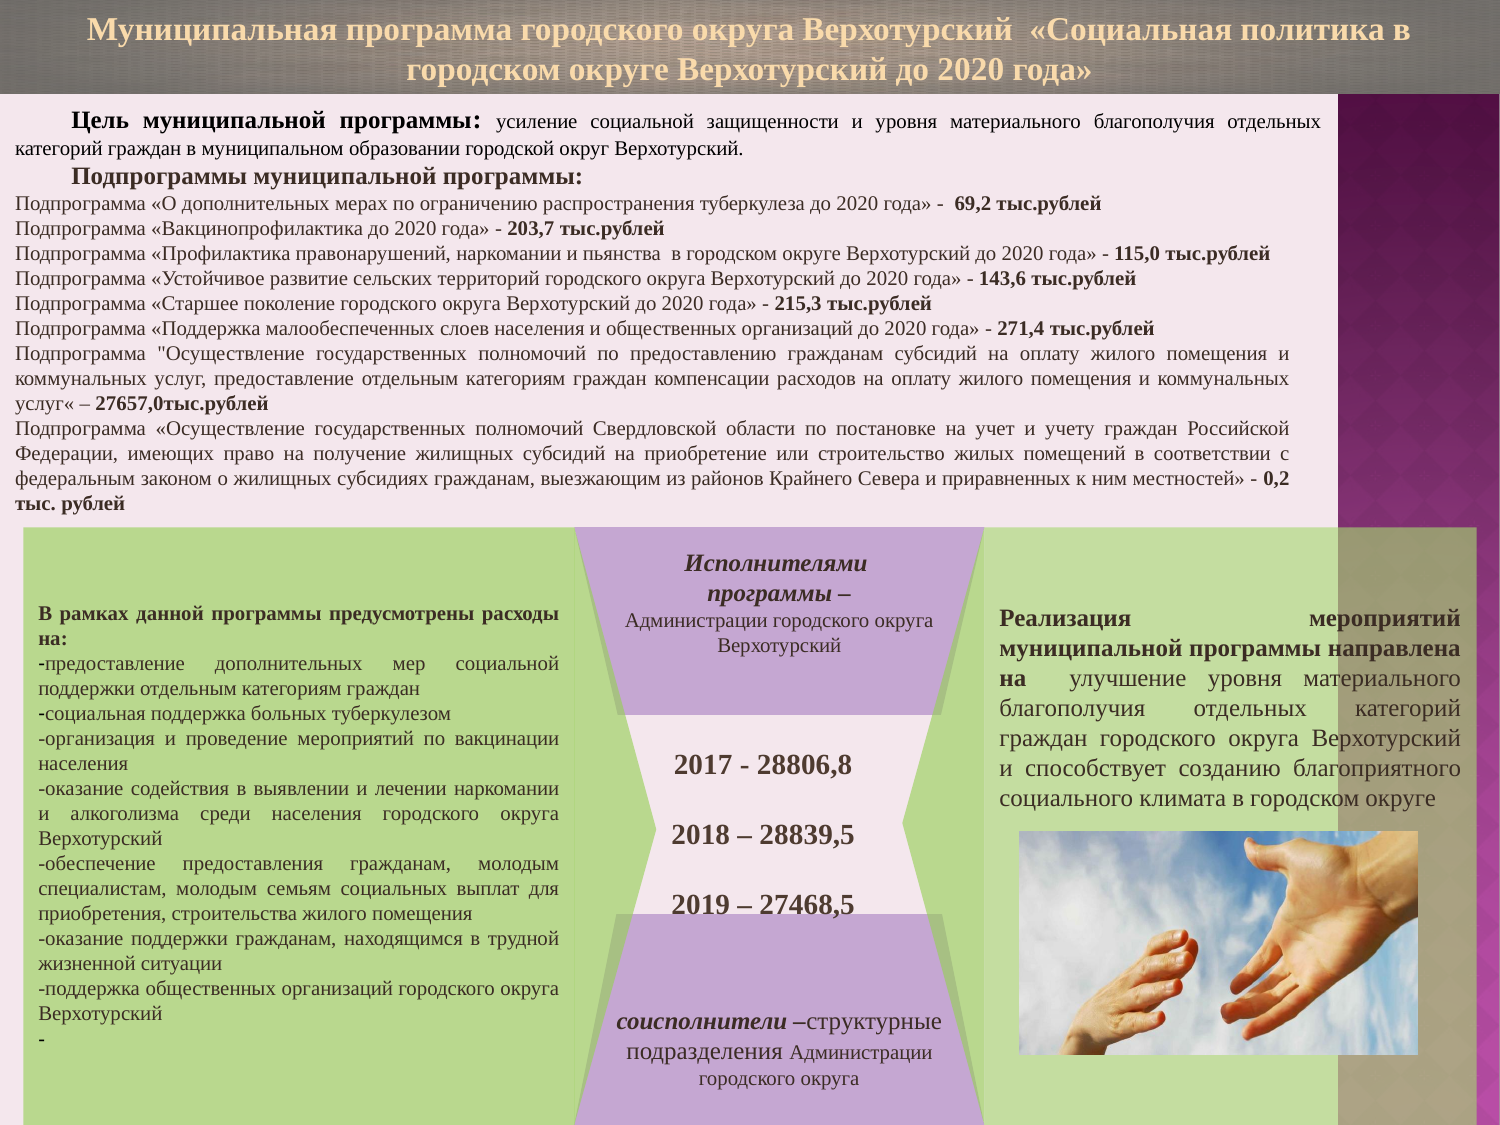

Муниципальная программа городского округа Верхотурский «Социальная политика в городском округе Верхотурский до 2020 года»
Цель муниципальной программы: усиление социальной защищенности и уровня материального благополучия отдельных категорий граждан в муниципальном образовании городской округ Верхотурский.
 Подпрограммы муниципальной программы:
Подпрограмма «О дополнительных мерах по ограничению распространения туберкулеза до 2020 года» - 69,2 тыс.рублей
Подпрограмма «Вакцинопрофилактика до 2020 года» - 203,7 тыс.рублей
Подпрограмма «Профилактика правонарушений, наркомании и пьянства в городском округе Верхотурский до 2020 года» - 115,0 тыс.рублей
Подпрограмма «Устойчивое развитие сельских территорий городского округа Верхотурский до 2020 года» - 143,6 тыс.рублей
Подпрограмма «Старшее поколение городского округа Верхотурский до 2020 года» - 215,3 тыс.рублей
Подпрограмма «Поддержка малообеспеченных слоев населения и общественных организаций до 2020 года» - 271,4 тыс.рублей
Подпрограмма "Осуществление государственных полномочий по предоставлению гражданам субсидий на оплату жилого помещения и коммунальных услуг, предоставление отдельным категориям граждан компенсации расходов на оплату жилого помещения и коммунальных услуг« – 27657,0тыс.рублей
Подпрограмма «Осуществление государственных полномочий Свердловской области по постановке на учет и учету граждан Российской Федерации, имеющих право на получение жилищных субсидий на приобретение или строительство жилых помещений в соответствии с федеральным законом о жилищных субсидиях гражданам, выезжающим из районов Крайнего Севера и приравненных к ним местностей» - 0,2 тыс. рублей
В рамках данной программы предусмотрены расходы на:
предоставление дополнительных мер социальной поддержки отдельным категориям граждан
социальная поддержка больных туберкулезом
-организация и проведение мероприятий по вакцинации населения
-оказание содействия в выявлении и лечении наркомании и алкоголизма среди населения городского округа Верхотурский
-обеспечение предоставления гражданам, молодым специалистам, молодым семьям социальных выплат для приобретения, строительства жилого помещения
-оказание поддержки гражданам, находящимся в трудной жизненной ситуации
-поддержка общественных организаций городского округа Верхотурский
Реализация мероприятий муниципальной программы направлена на улучшение уровня материального благополучия отдельных категорий граждан городского округа Верхотурский и способствует созданию благоприятного социального климата в городском округе
Исполнителями программы –
Администрации городского округа Верхотурский
2017 - 28806,8
2018 – 28839,5
2019 – 27468,5
соисполнители –структурные подразделения Администрации городского округа